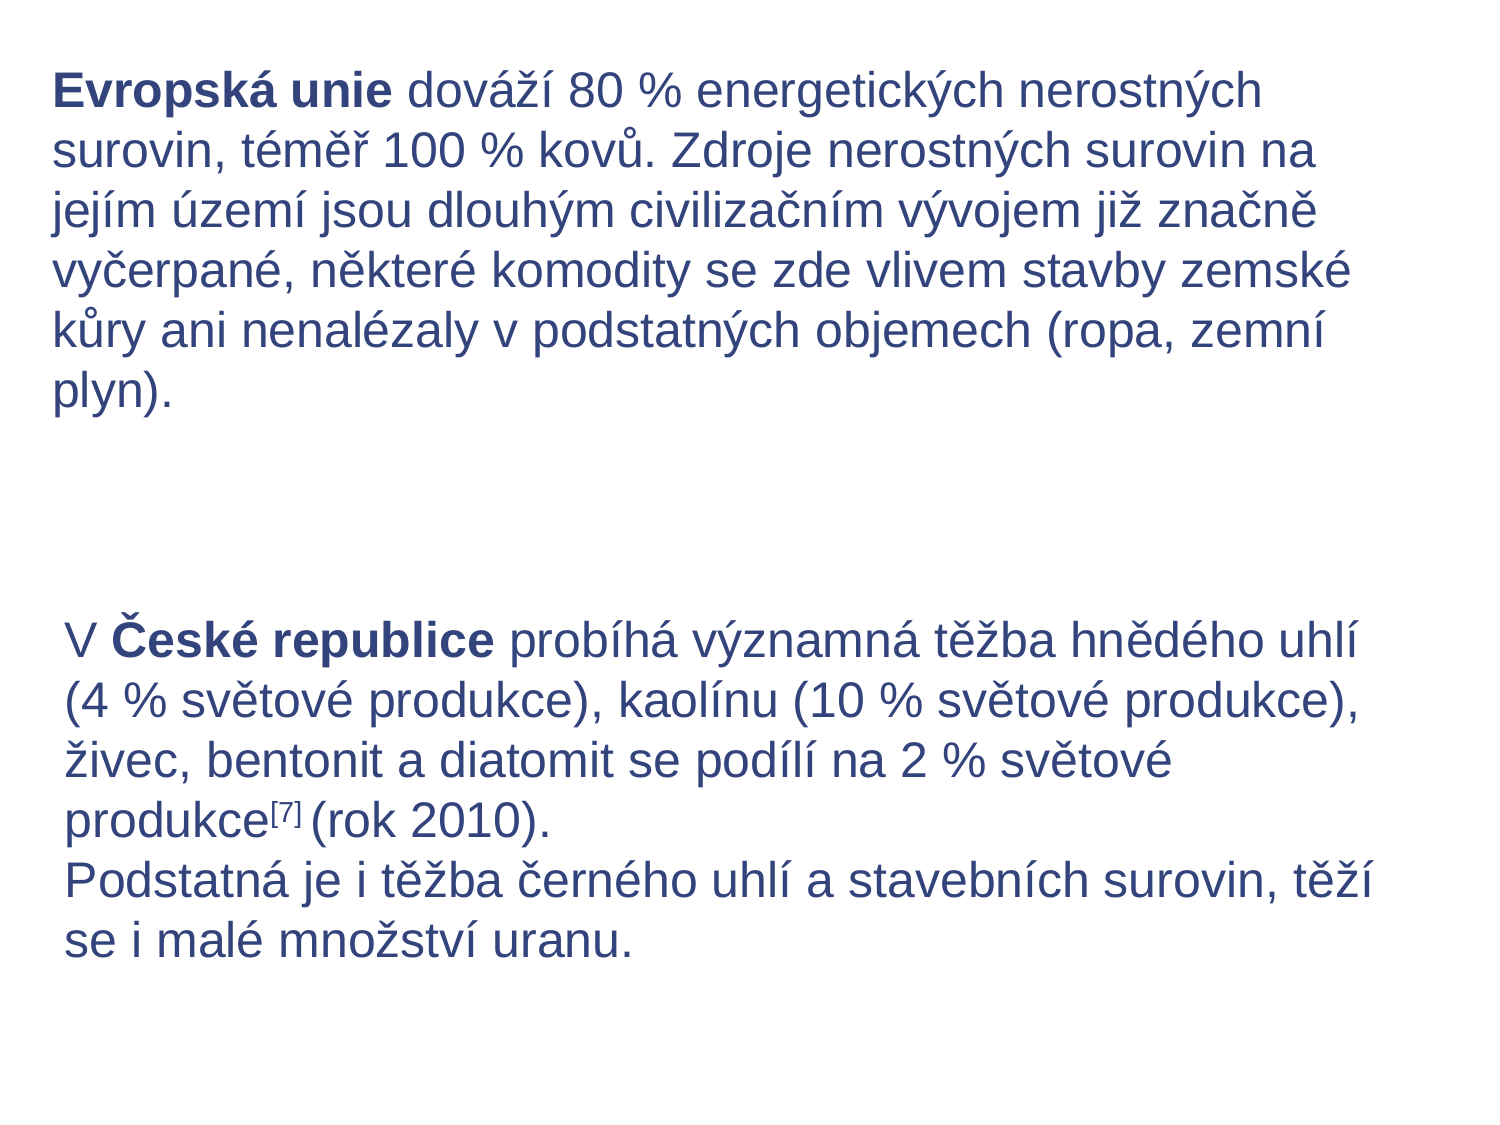

Evropská unie dováží 80 % energetických nerostných surovin, téměř 100 % kovů. Zdroje nerostných surovin na jejím území jsou dlouhým civilizačním vývojem již značně vyčerpané, některé komodity se zde vlivem stavby zemské kůry ani nenalézaly v podstatných objemech (ropa, zemní plyn).
V České republice probíhá významná těžba hnědého uhlí
(4 % světové produkce), kaolínu (10 % světové produkce), živec, bentonit a diatomit se podílí na 2 % světové produkce[7] (rok 2010).
Podstatná je i těžba černého uhlí a stavebních surovin, těží se i malé množství uranu.